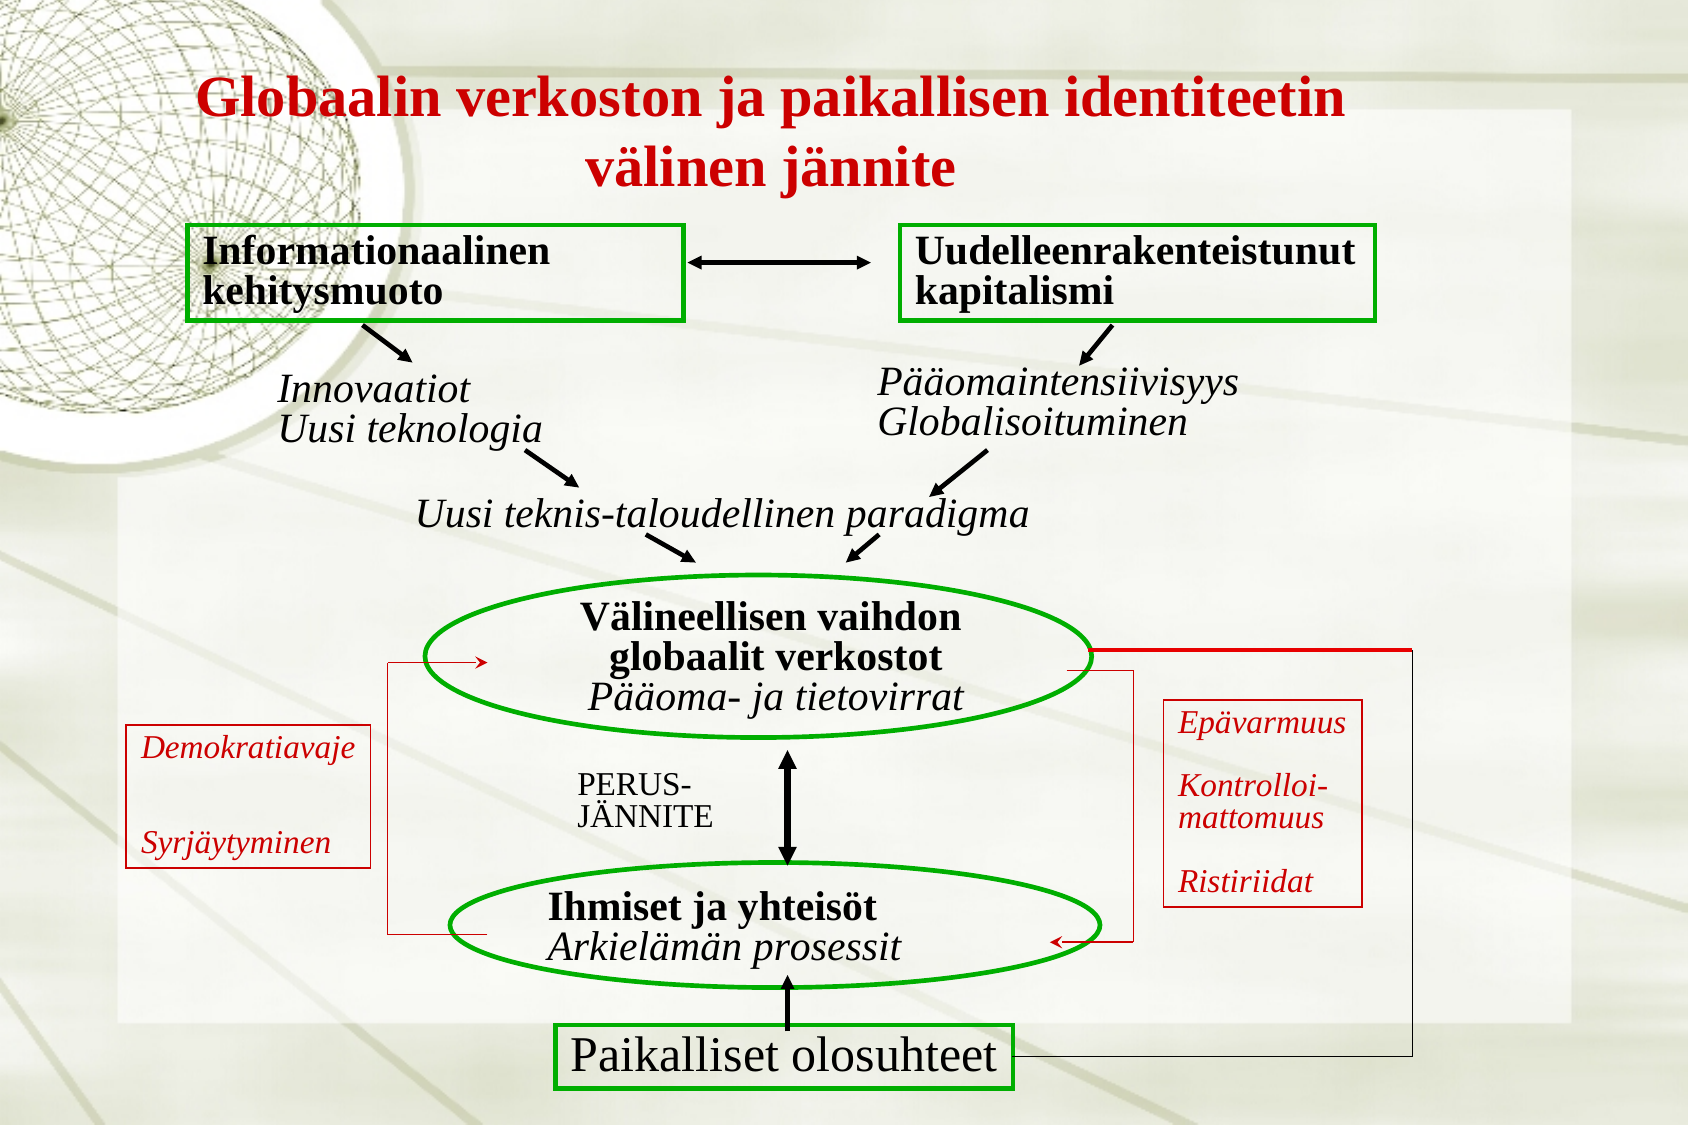

Globaalin verkoston ja paikallisen identiteetin välinen jännite
PERUS-
JÄNNITE
Informationaalinen kehitysmuoto
Uudelleenrakenteistunut kapitalismi
Pääomaintensiivisyys
Globalisoituminen
Innovaatiot
Uusi teknologia
Uusi teknis-taloudellinen paradigma
Välineellisen vaihdon
 globaalit verkostot
 Pääoma- ja tietovirrat
Epävarmuus
Kontrolloi-
mattomuus
Ristiriidat
Demokratiavaje
Syrjäytyminen
Ihmiset ja yhteisöt
Arkielämän prosessit
Paikalliset olosuhteet